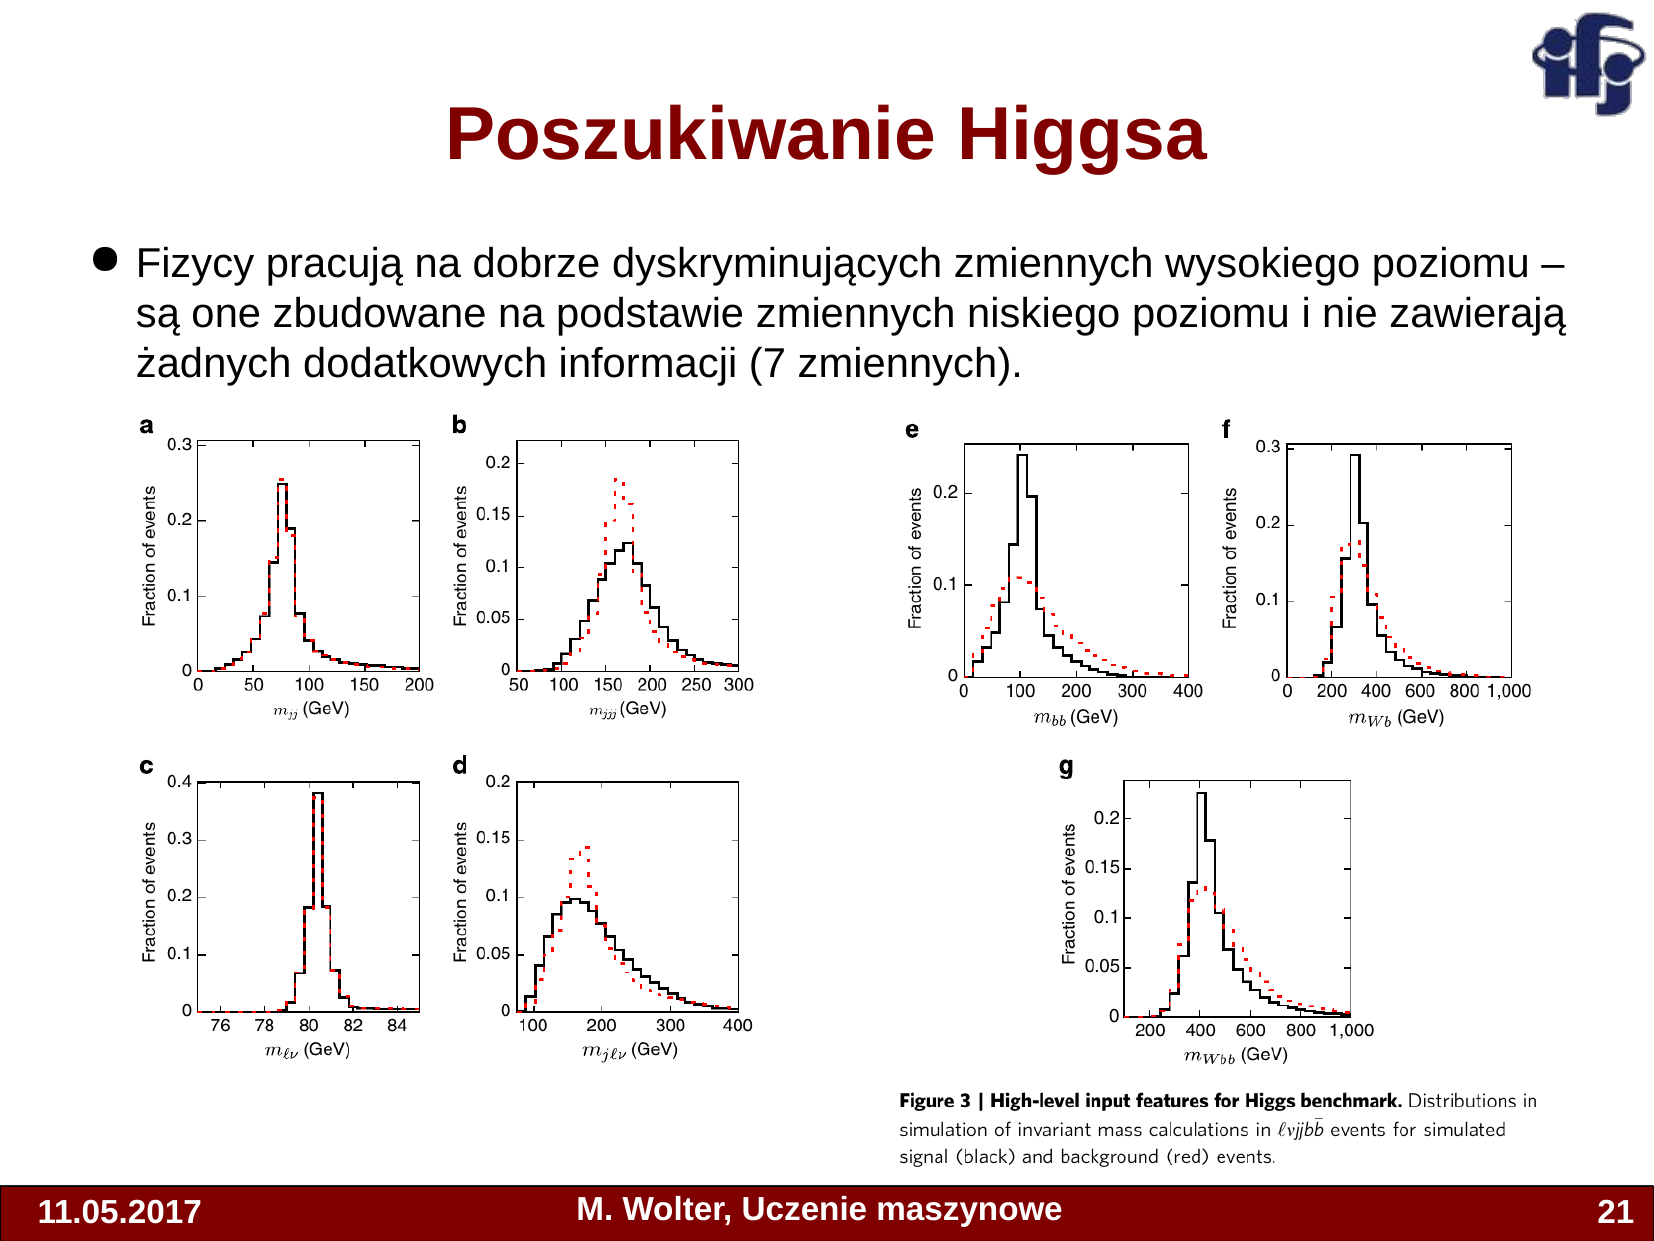

# Poszukiwanie Higgsa
Fizycy pracują na dobrze dyskryminujących zmiennych wysokiego poziomu – są one zbudowane na podstawie zmiennych niskiego poziomu i nie zawierają żadnych dodatkowych informacji (7 zmiennych).
9.03.2017
Machine Learning, M. Wolter